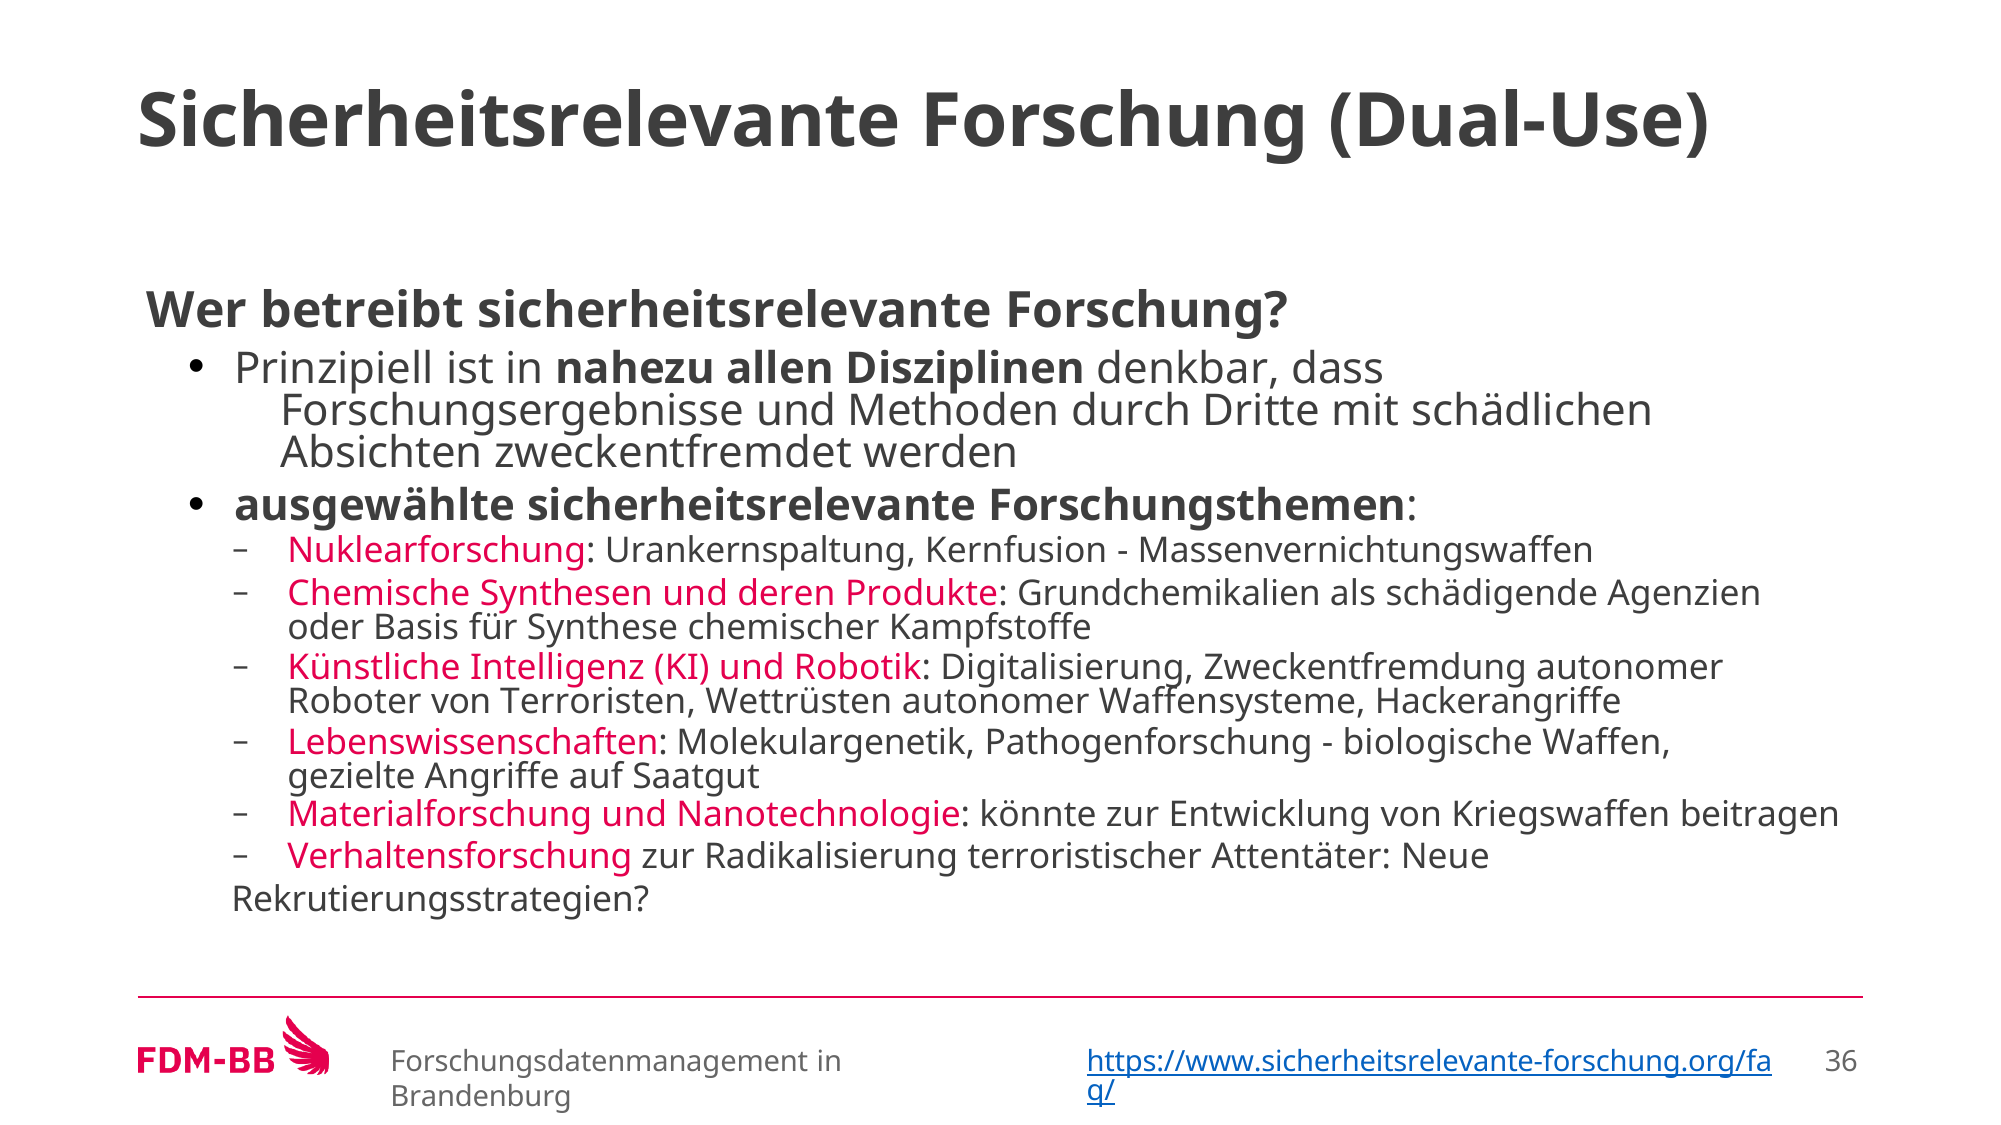

# Sicherheitsrelevante Forschung (Dual-Use)
Wer betreibt sicherheitsrelevante Forschung?
Prinzipiell ist in nahezu allen Disziplinen denkbar, dass Forschungsergebnisse und Methoden durch Dritte mit schädlichen Absichten zweckentfremdet werden
ausgewählte sicherheitsrelevante Forschungsthemen:
−	Nuklearforschung: Urankernspaltung, Kernfusion - Massenvernichtungswaffen
−	Chemische Synthesen und deren Produkte: Grundchemikalien als schädigende Agenzien oder Basis für Synthese chemischer Kampfstoffe
−	Künstliche Intelligenz (KI) und Robotik: Digitalisierung, Zweckentfremdung autonomer Roboter von Terroristen, Wettrüsten autonomer Waffensysteme, Hackerangriffe
−	Lebenswissenschaften: Molekulargenetik, Pathogenforschung - biologische Waffen, gezielte Angriffe auf Saatgut
−	Materialforschung und Nanotechnologie: könnte zur Entwicklung von Kriegswaffen beitragen
−	Verhaltensforschung zur Radikalisierung terroristischer Attentäter: Neue Rekrutierungsstrategien?
Forschungsdatenmanagement in Brandenburg
36
https://www.sicherheitsrelevante-forschung.org/faq/